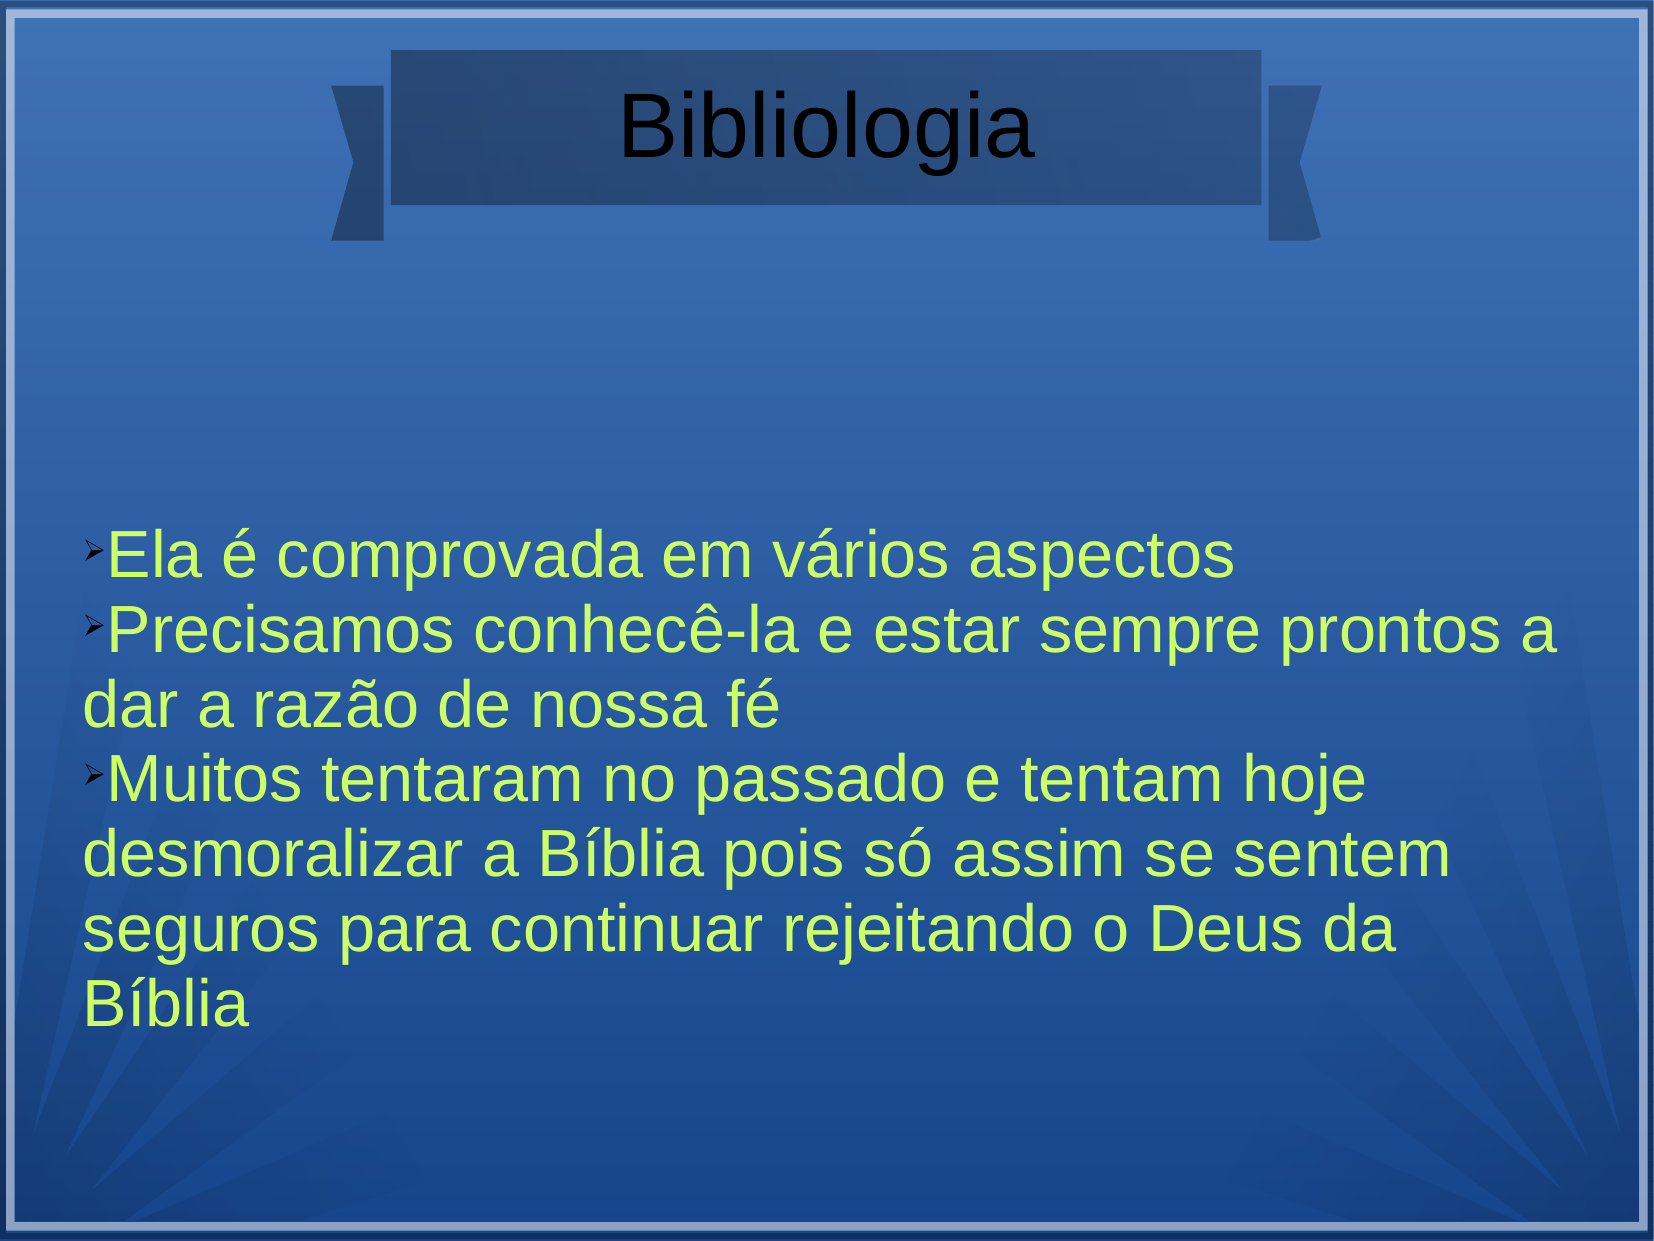

# Bibliologia
Ela é comprovada em vários aspectos
Precisamos conhecê-la e estar sempre prontos a dar a razão de nossa fé
Muitos tentaram no passado e tentam hoje desmoralizar a Bíblia pois só assim se sentem seguros para continuar rejeitando o Deus da Bíblia